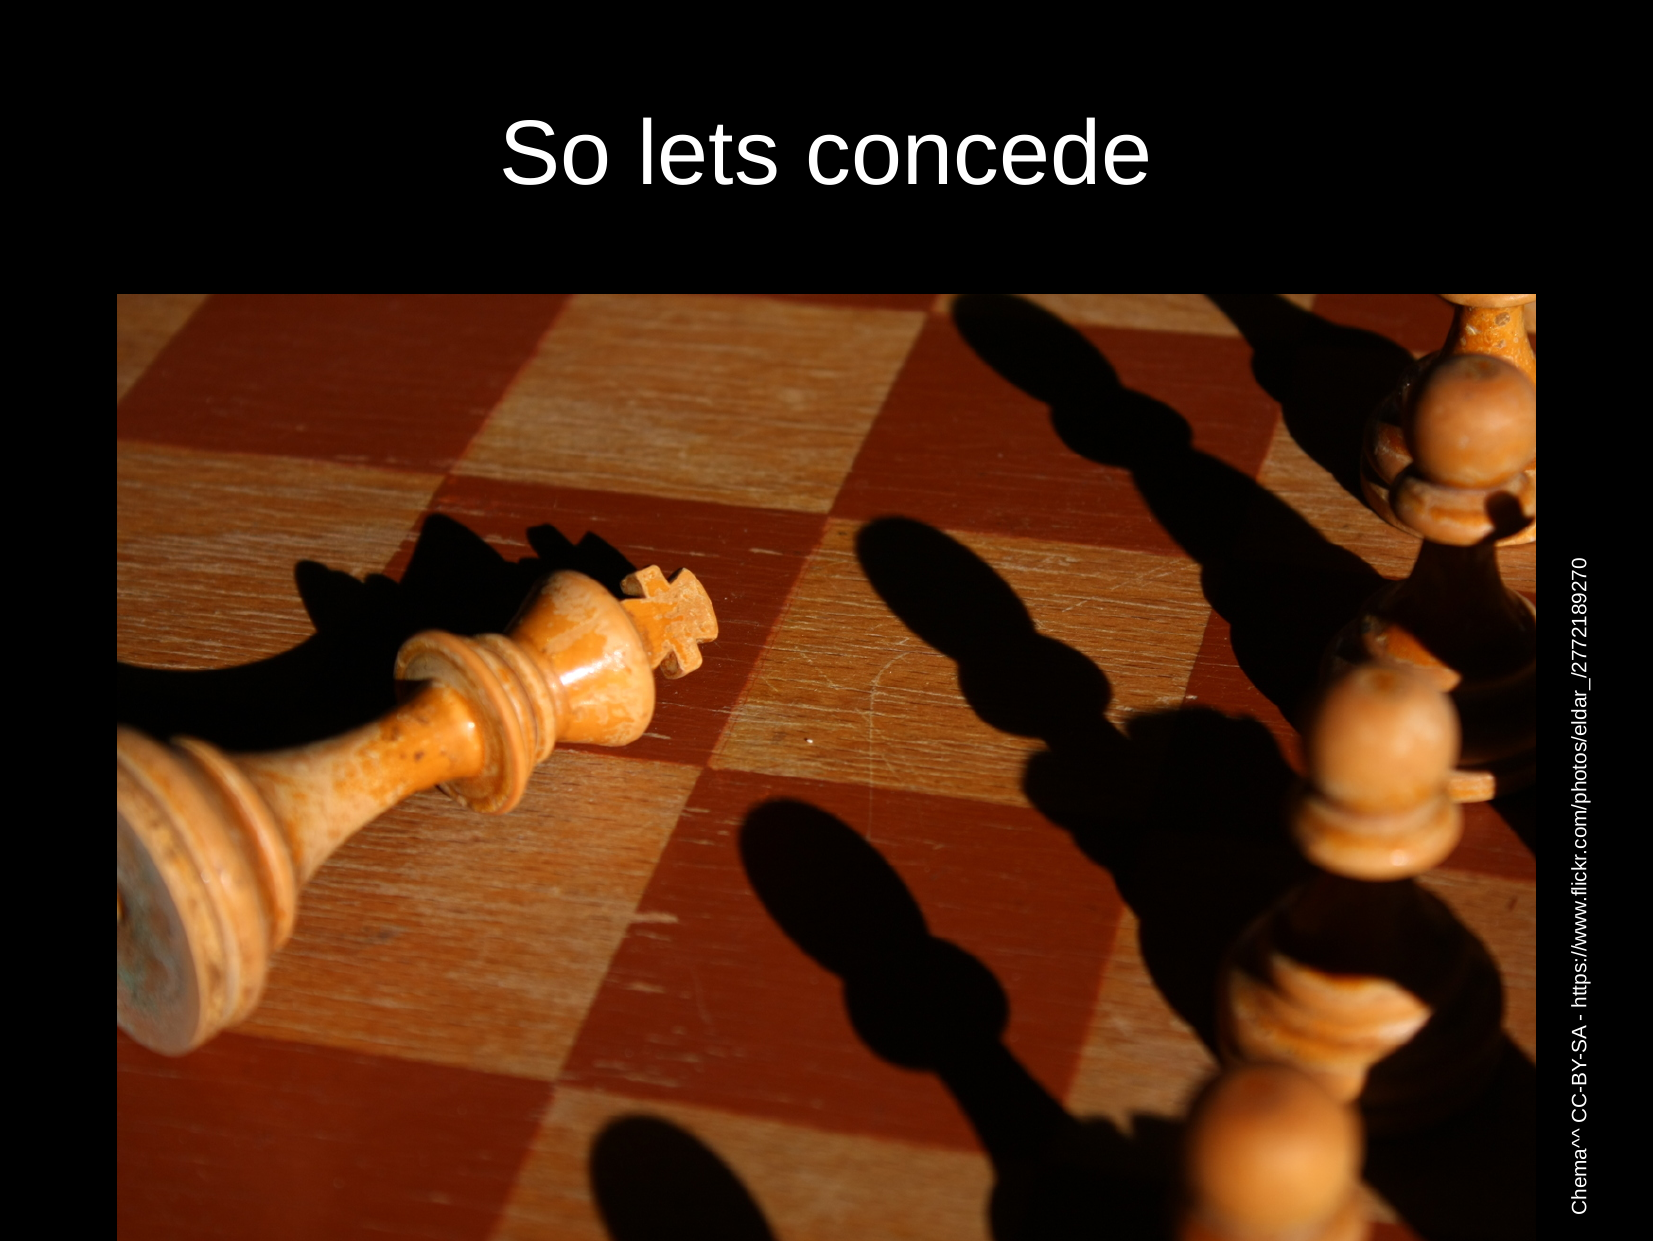

# So lets concede
Chema^^ CC-BY-SA - https://www.flickr.com/photos/eldar_/2772189270